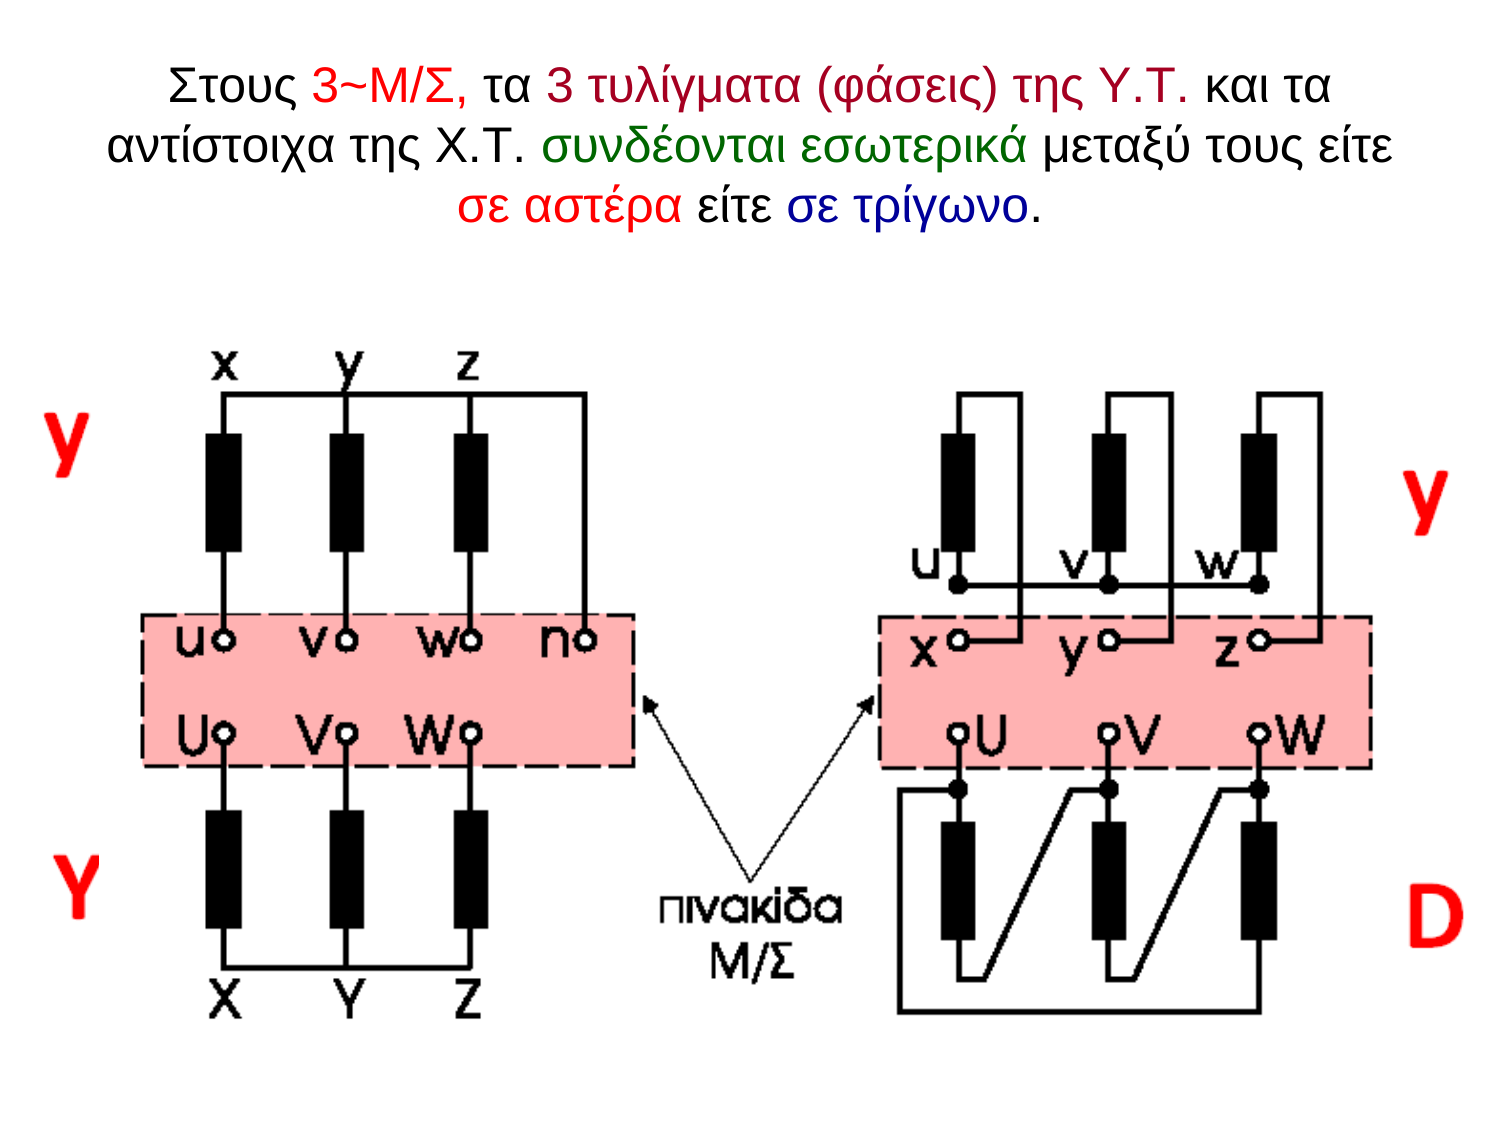

# Στους 3~Μ/Σ, τα 3 τυλίγματα (φάσεις) της Υ.Τ. και τα αντίστοιχα της Χ.Τ. συνδέονται εσωτερικά μεταξύ τους είτε σε αστέρα είτε σε τρίγωνο.